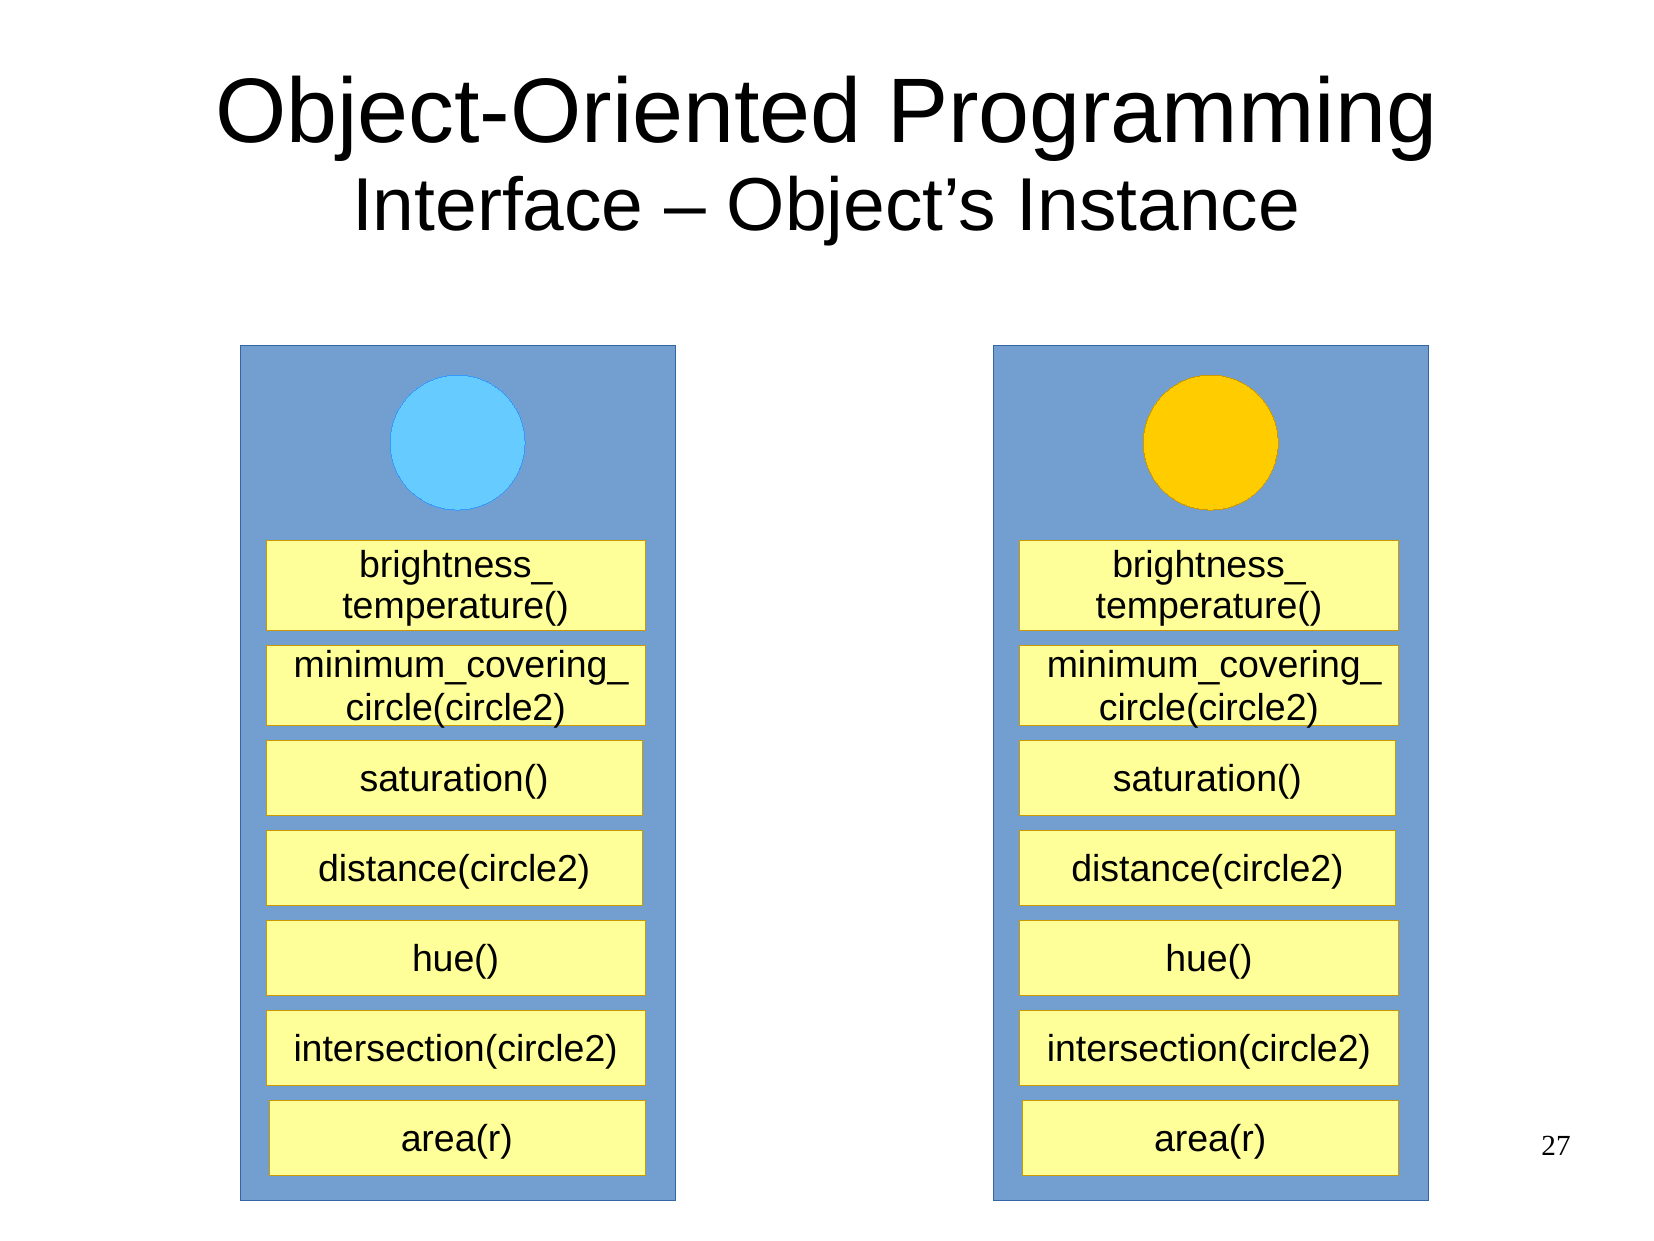

# Object-Oriented Programming Interface – Object’s Instance
brightness_
temperature()
brightness_
temperature()
 minimum_covering_
circle(circle2)
 minimum_covering_
circle(circle2)
saturation()
saturation()
distance(circle2)
distance(circle2)
hue()
hue()
intersection(circle2)
intersection(circle2)
area(r)
area(r)
27